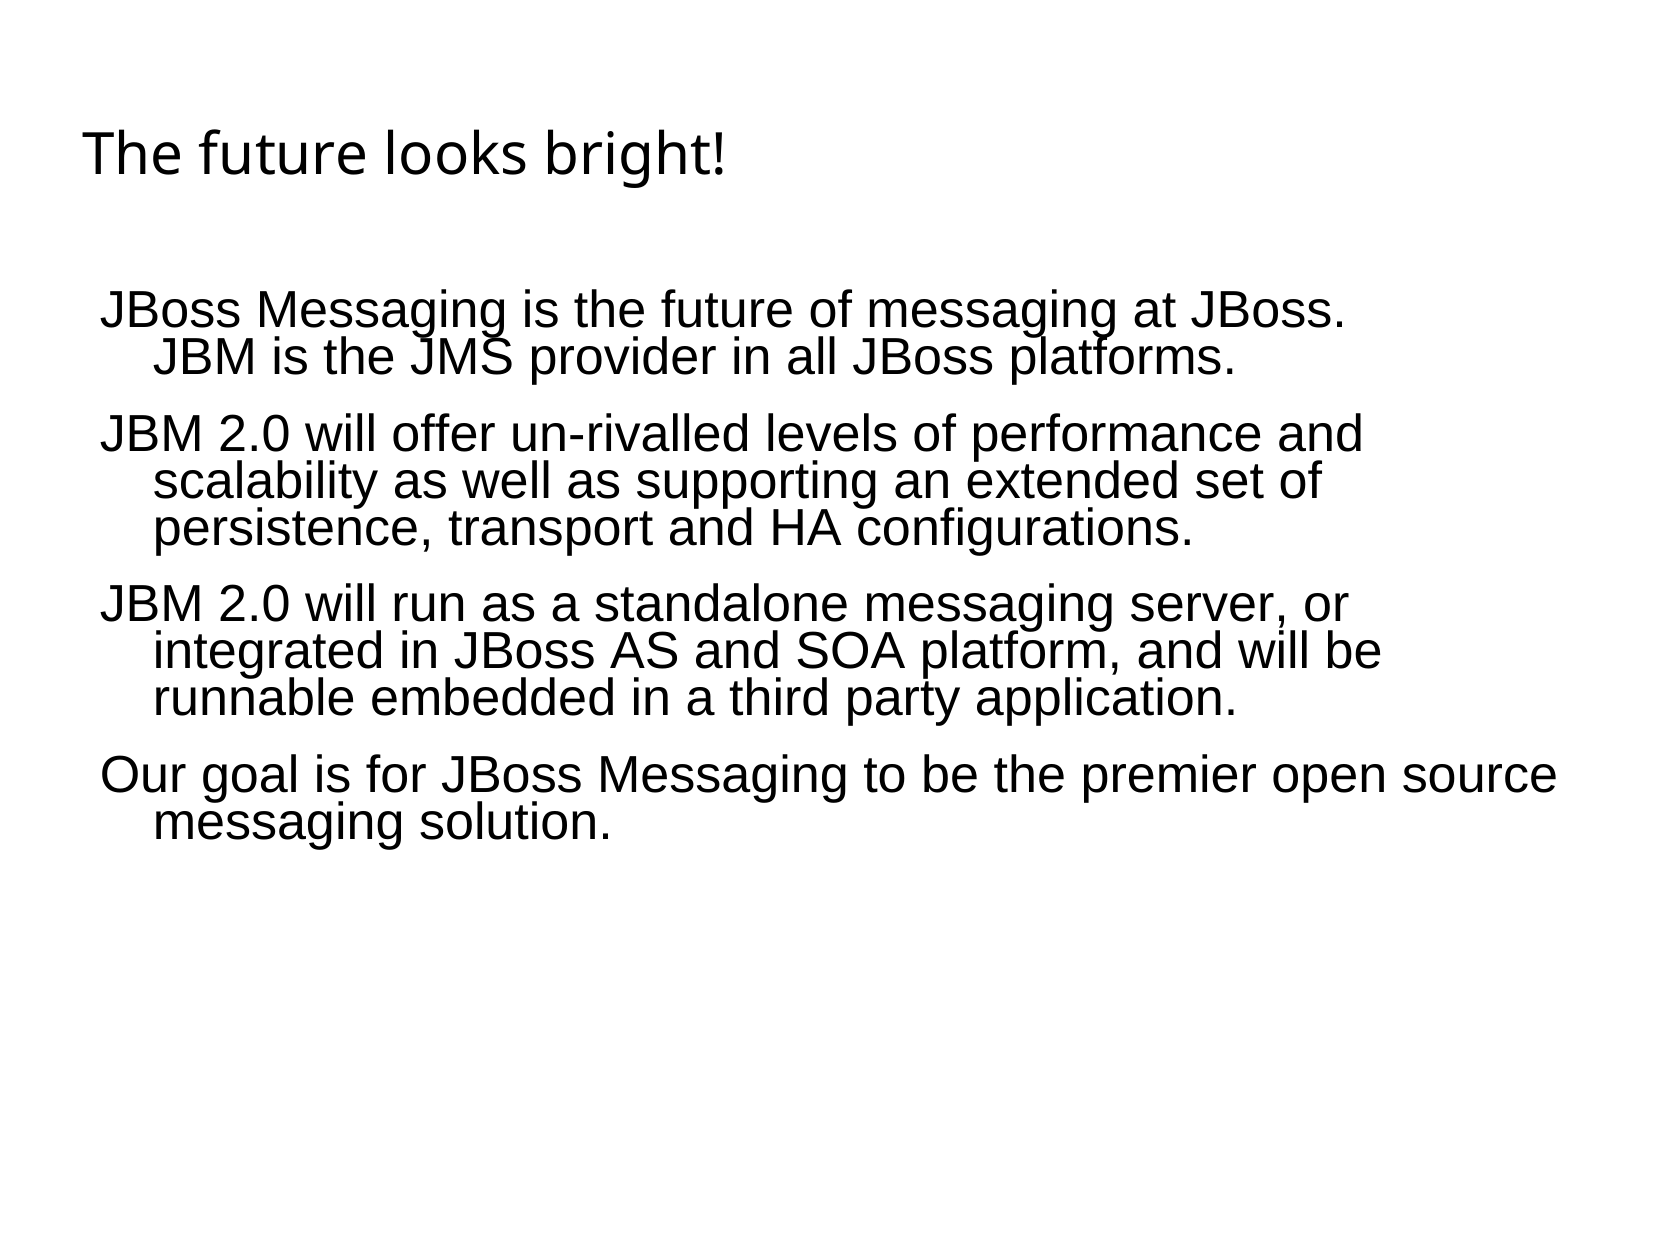

# The future looks bright!
JBoss Messaging is the future of messaging at JBoss.
JBM is the JMS provider in all JBoss platforms.
JBM 2.0 will offer un-rivalled levels of performance and scalability as well as supporting an extended set of persistence, transport and HA configurations.
JBM 2.0 will run as a standalone messaging server, or integrated in JBoss AS and SOA platform, and will be runnable embedded in a third party application.
Our goal is for JBoss Messaging to be the premier open source messaging solution.